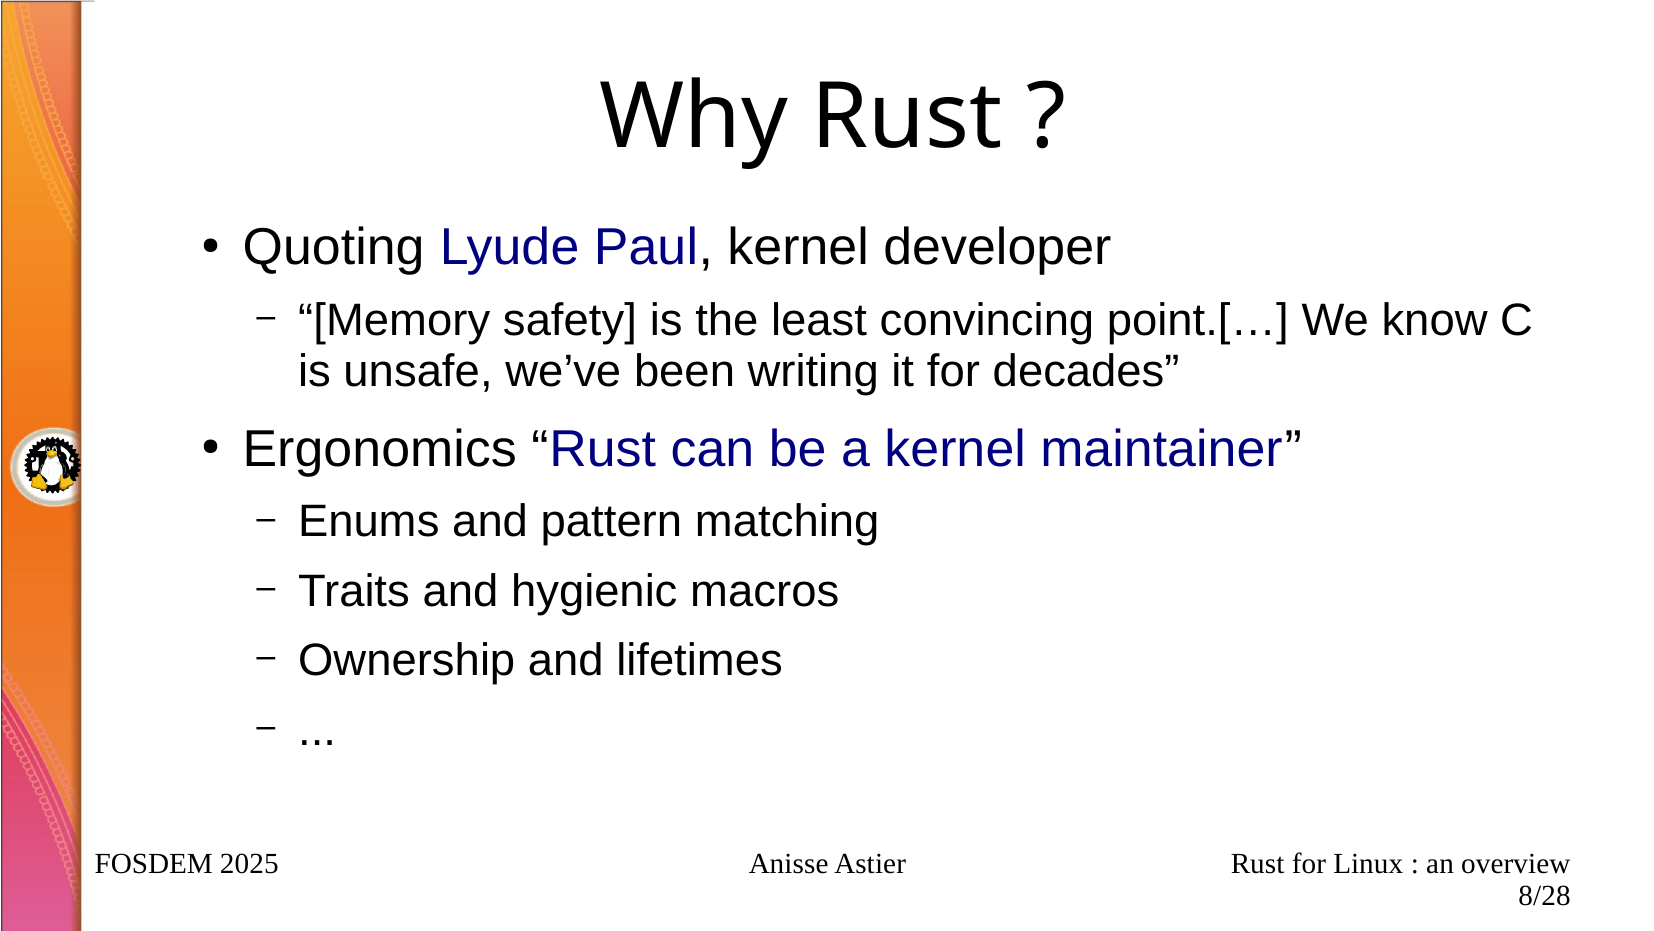

# Why Rust ?
Quoting Lyude Paul, kernel developer
“[Memory safety] is the least convincing point.[…] We know C is unsafe, we’ve been writing it for decades”
Ergonomics “Rust can be a kernel maintainer”
Enums and pattern matching
Traits and hygienic macros
Ownership and lifetimes
...
8